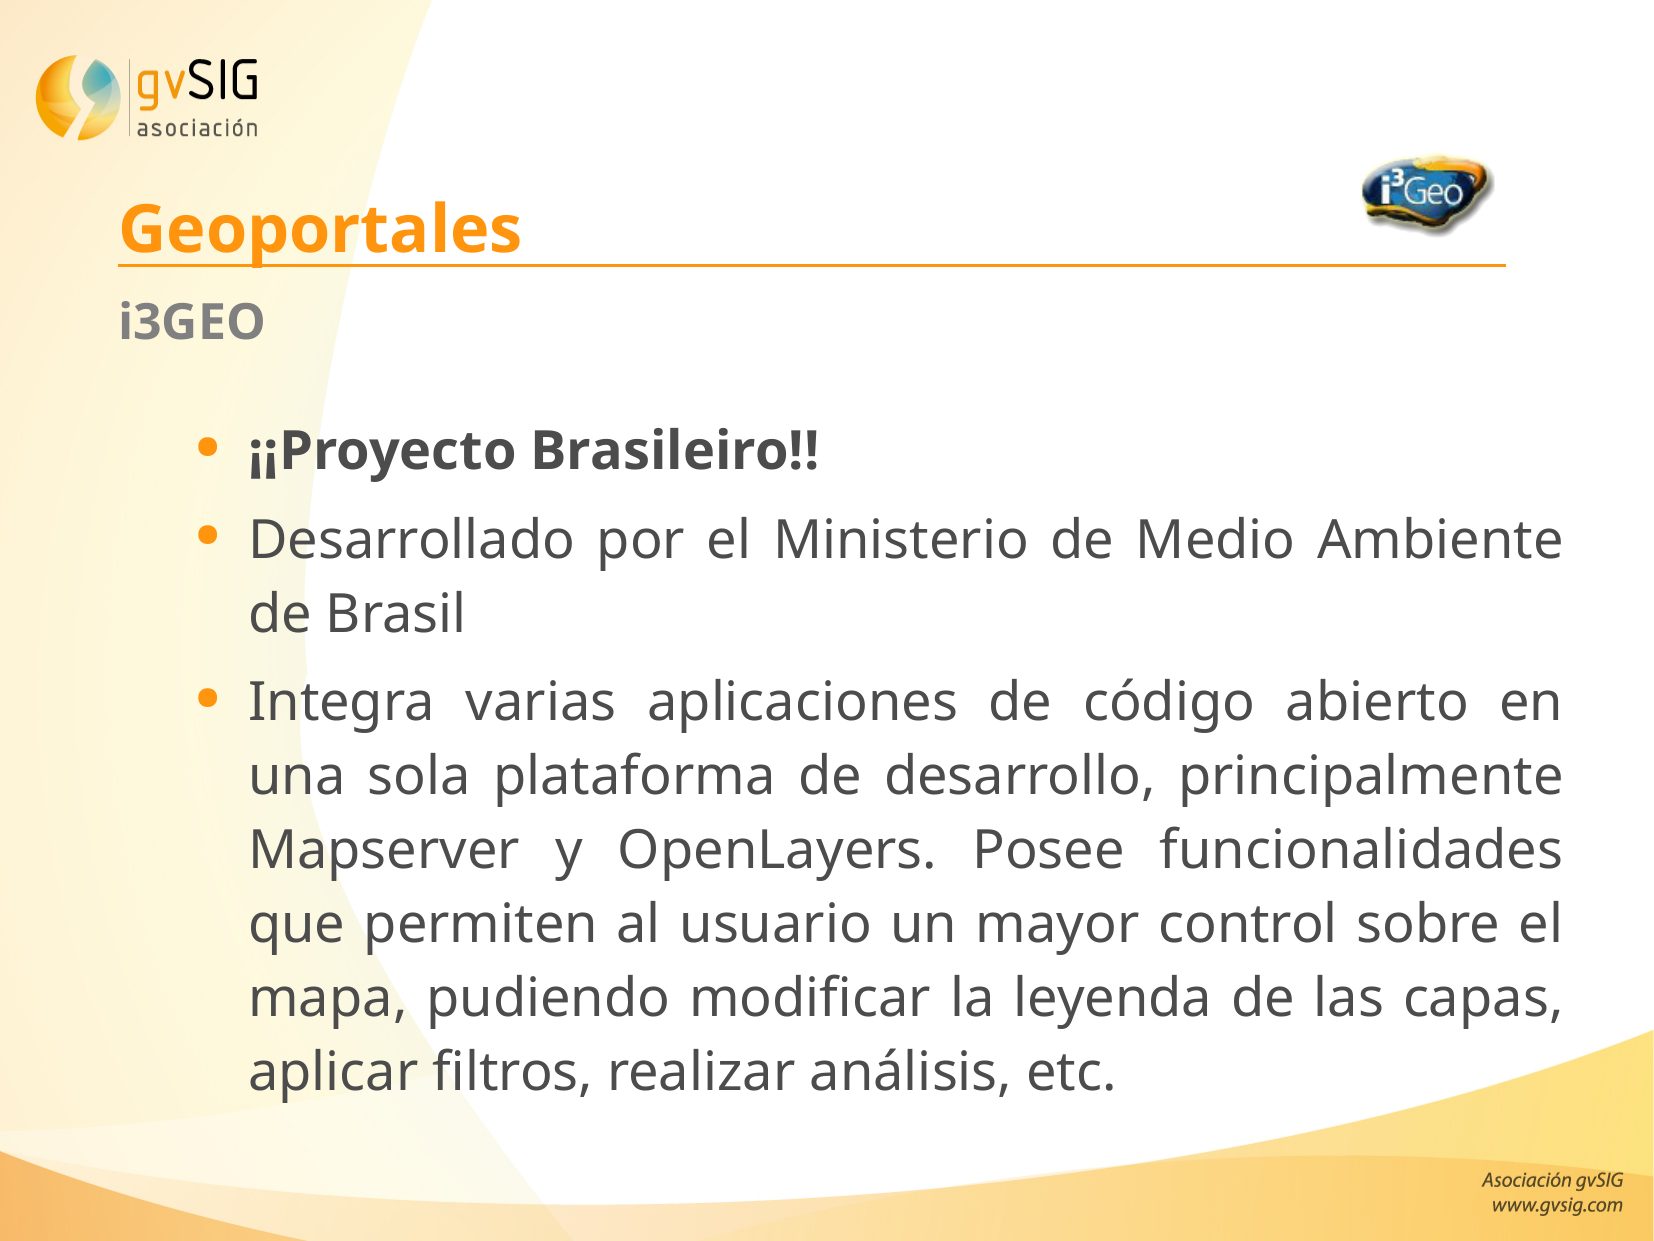

# Geoportales
i3GEO
¡¡Proyecto Brasileiro!!
Desarrollado por el Ministerio de Medio Ambiente de Brasil
Integra varias aplicaciones de código abierto en una sola plataforma de desarrollo, principalmente Mapserver y OpenLayers. Posee funcionalidades que permiten al usuario un mayor control sobre el mapa, pudiendo modificar la leyenda de las capas, aplicar filtros, realizar análisis, etc.